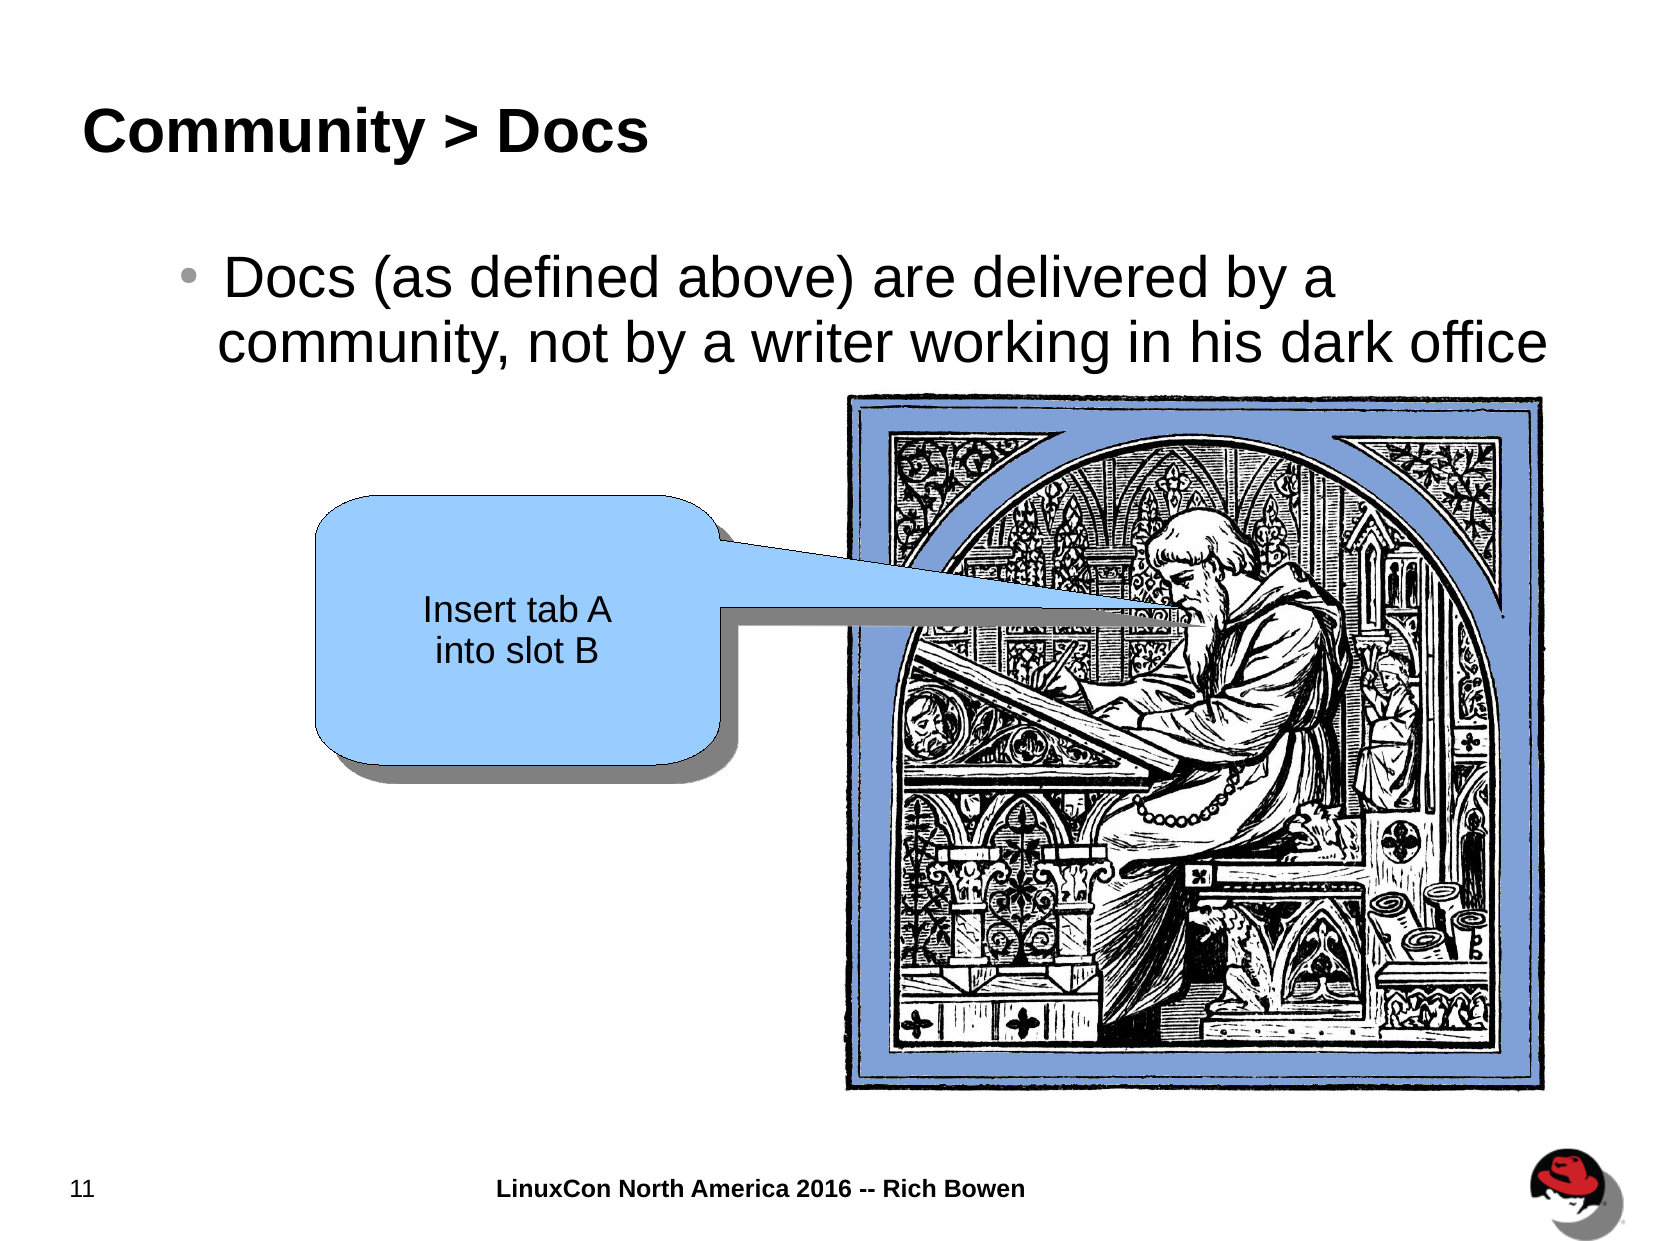

# Community > Docs
Docs (as defined above) are delivered by a community, not by a writer working in his dark office
Insert tab A
into slot B